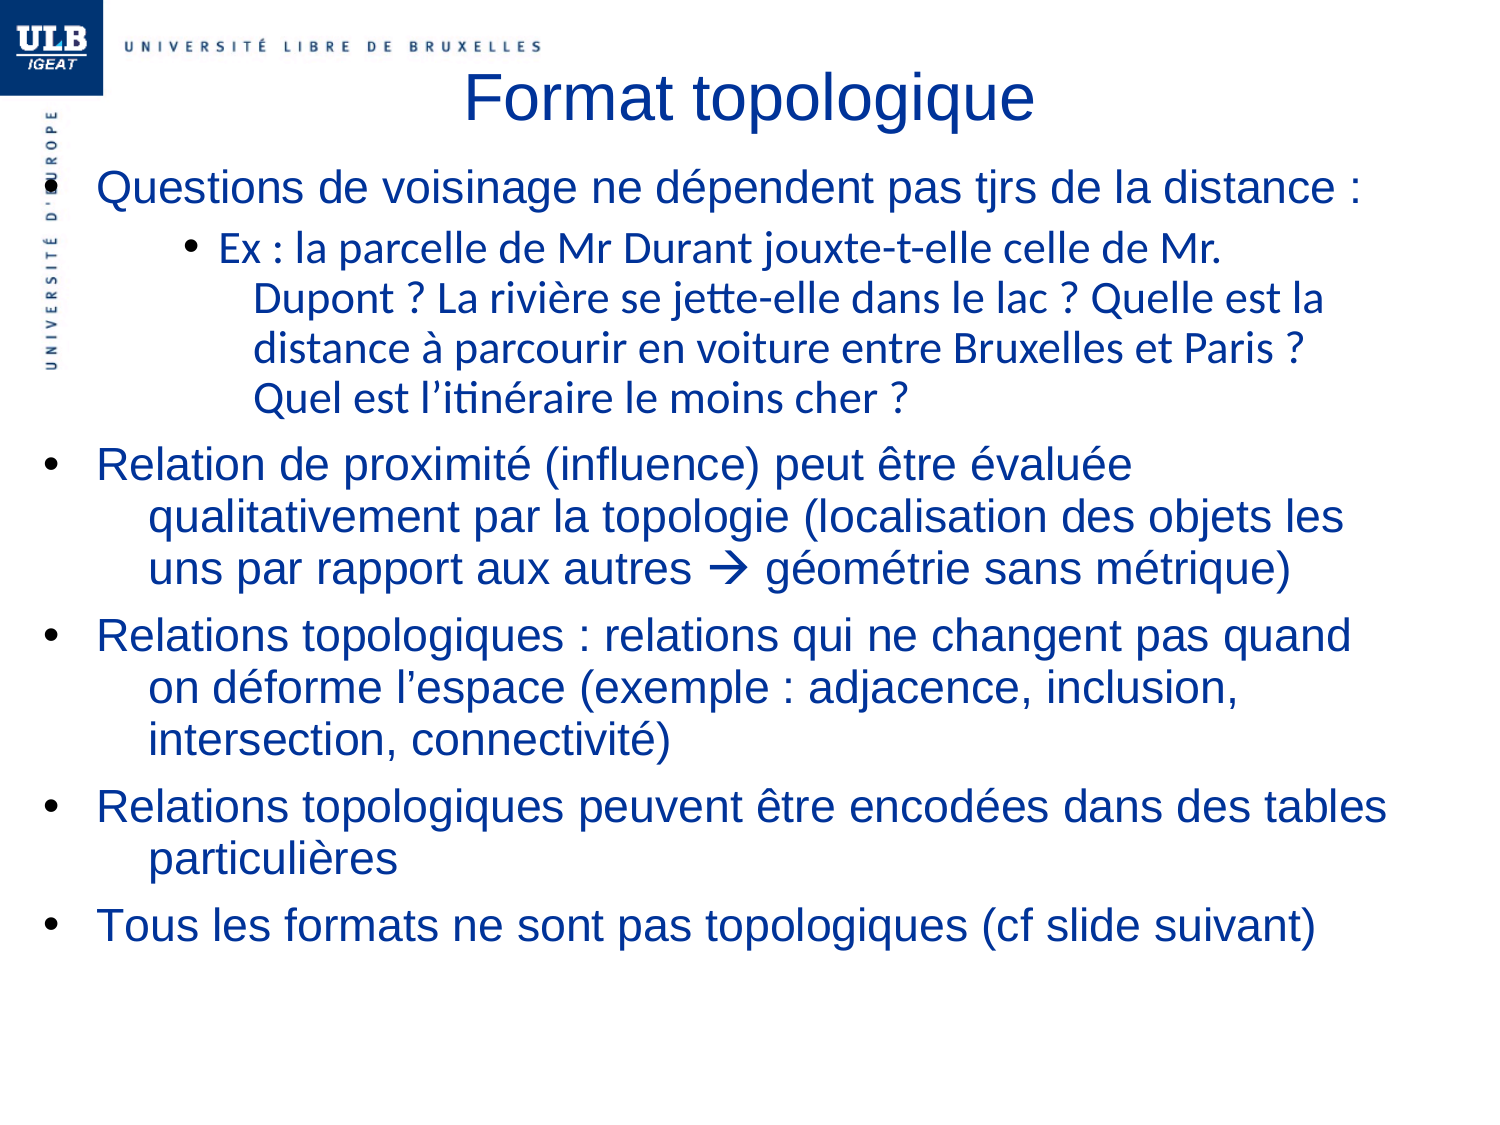

# Format topologique
Questions de voisinage ne dépendent pas tjrs de la distance :
Ex : la parcelle de Mr Durant jouxte-t-elle celle de Mr. Dupont ? La rivière se jette-elle dans le lac ? Quelle est la distance à parcourir en voiture entre Bruxelles et Paris ? Quel est l’itinéraire le moins cher ?
Relation de proximité (influence) peut être évaluée qualitativement par la topologie (localisation des objets les uns par rapport aux autres  géométrie sans métrique)
Relations topologiques : relations qui ne changent pas quand on déforme l’espace (exemple : adjacence, inclusion, intersection, connectivité)
Relations topologiques peuvent être encodées dans des tables particulières
Tous les formats ne sont pas topologiques (cf slide suivant)